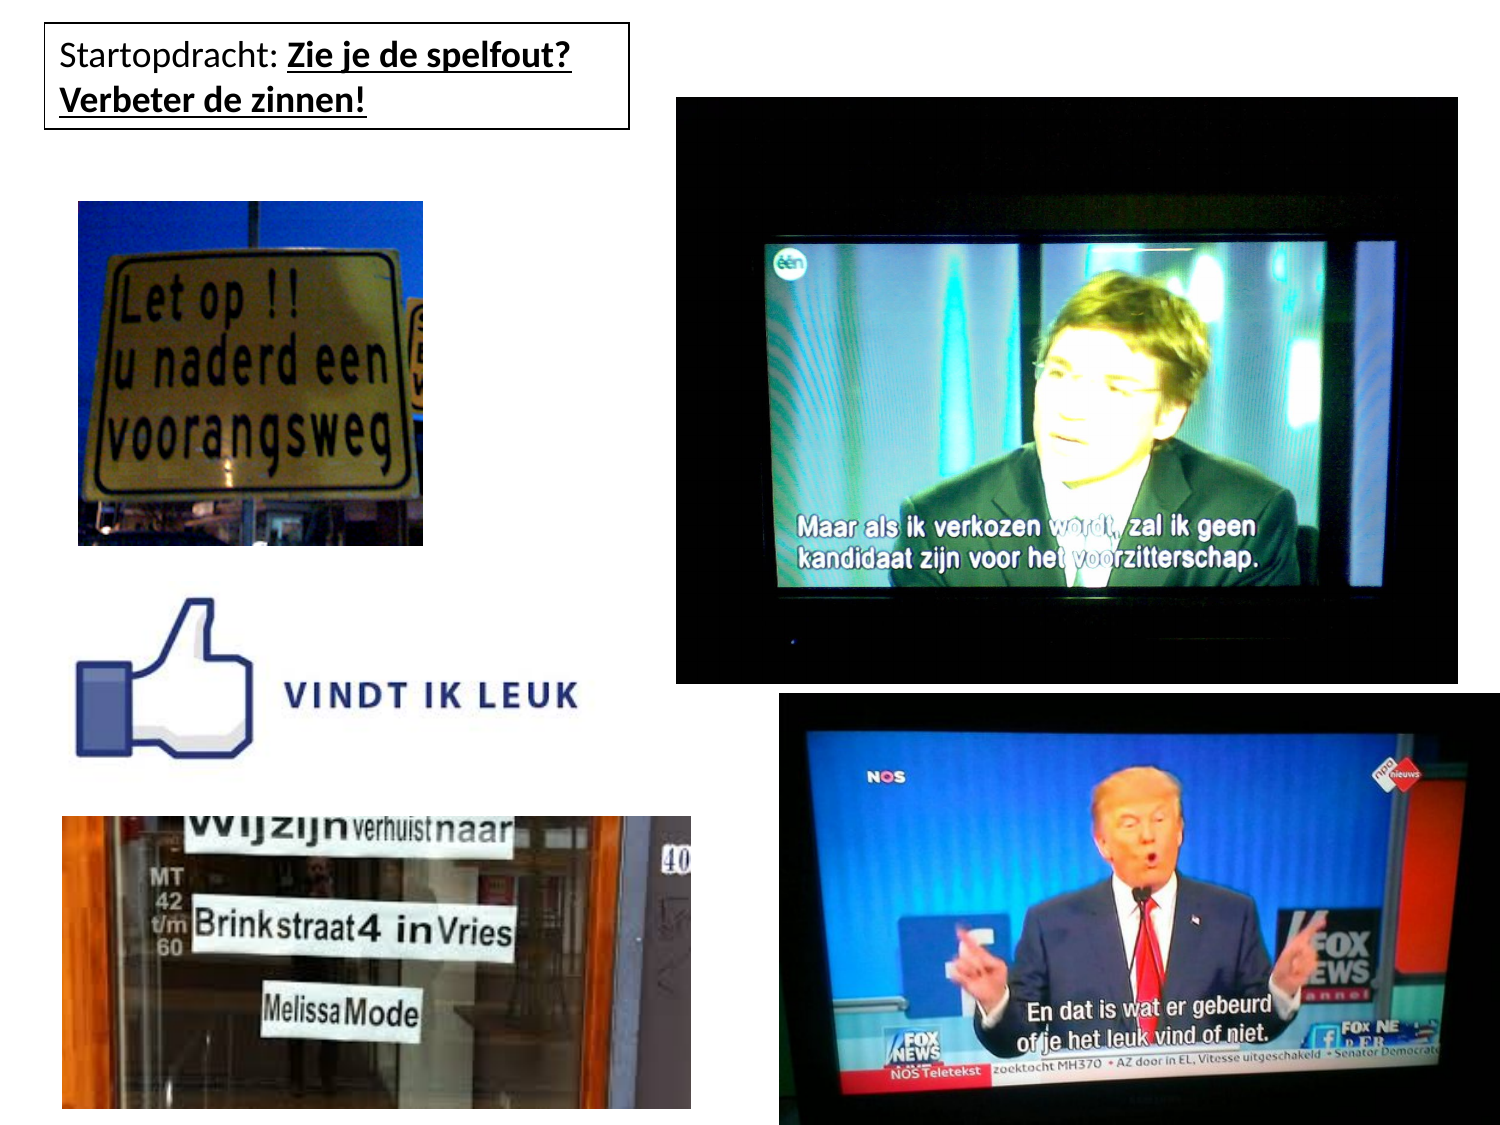

Startopdracht: Zie je de spelfout? Verbeter de zinnen!